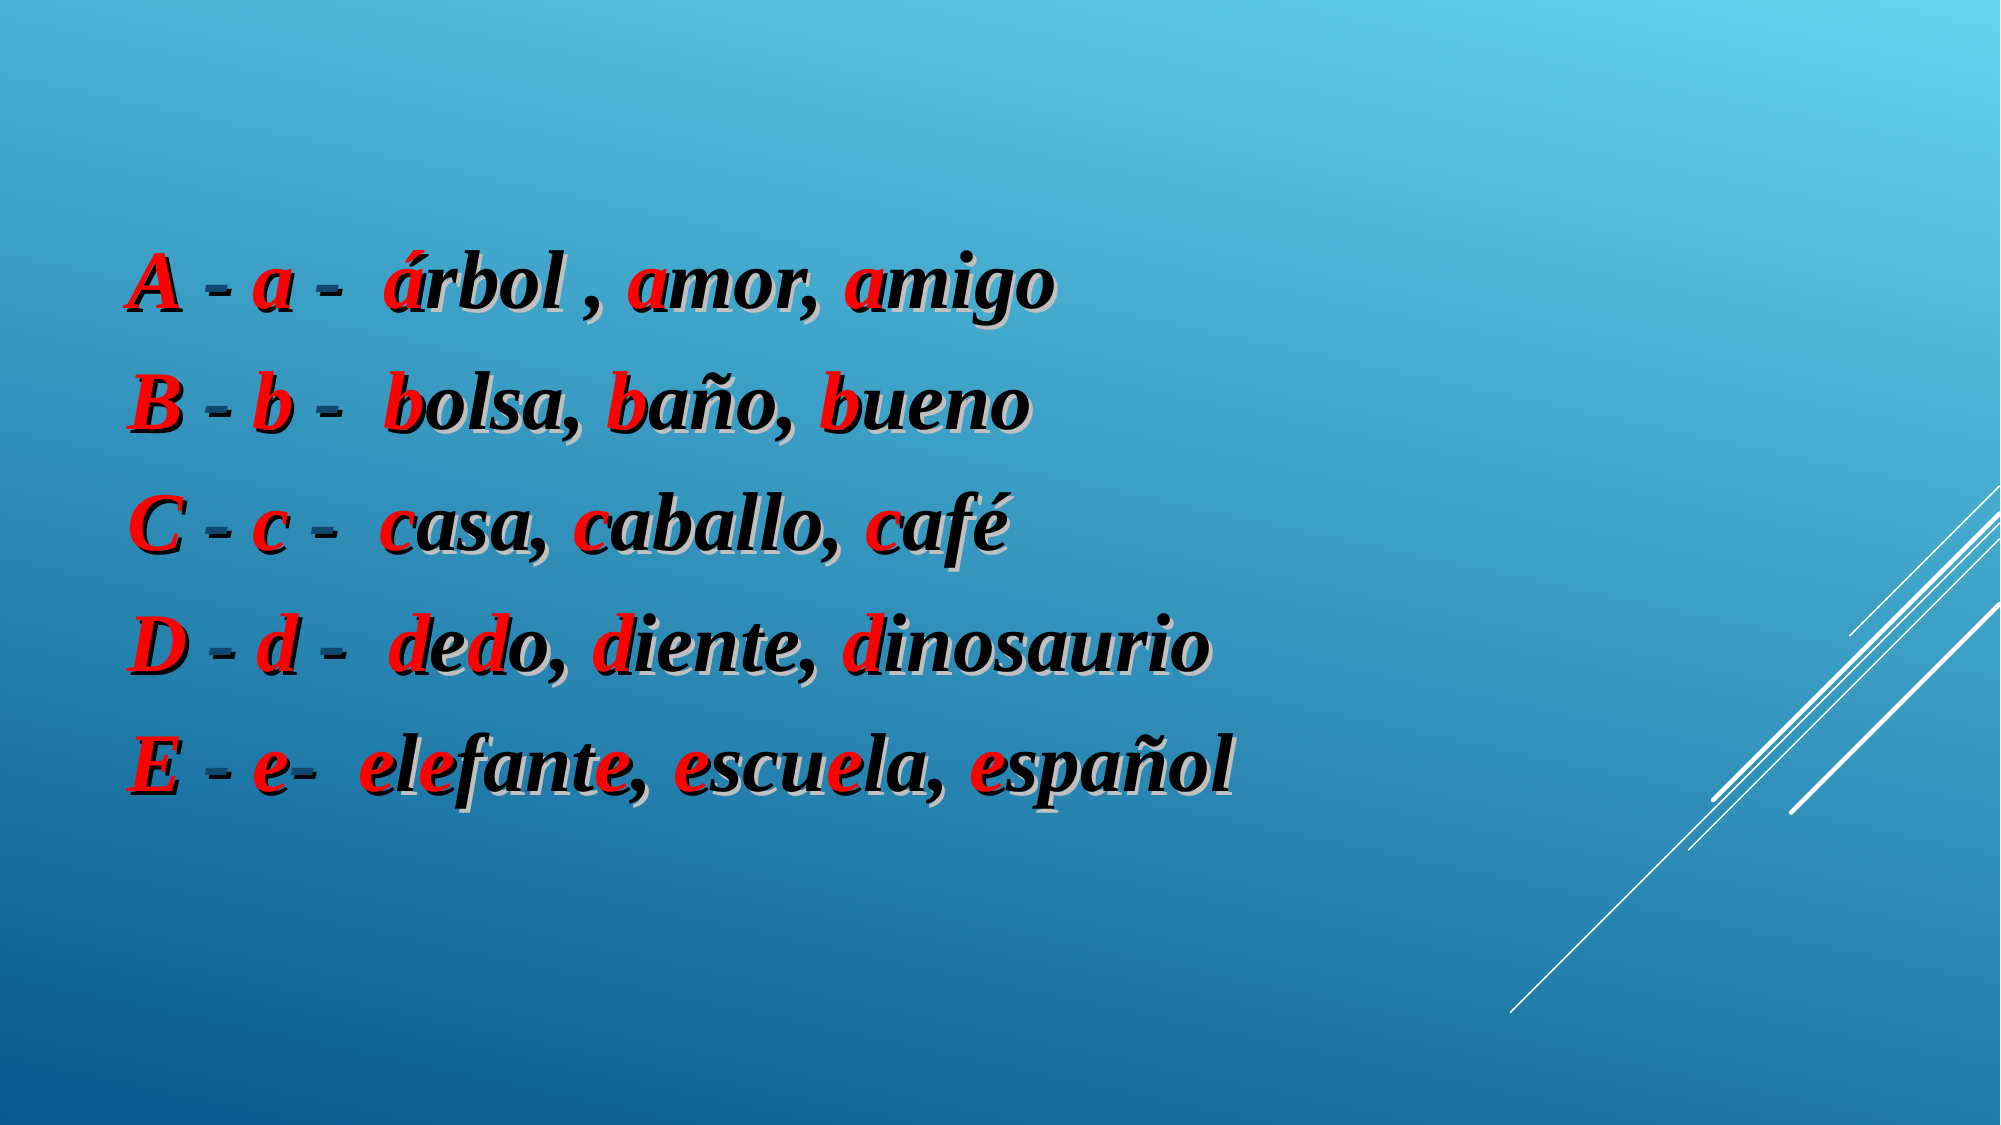

# A - a - árbol , amor, amigo
B - b - bolsa, baño, bueno
C - c - casa, caballo, café
D - d - dedo, diente, dinosaurio
E - e- elefante, escuela, español